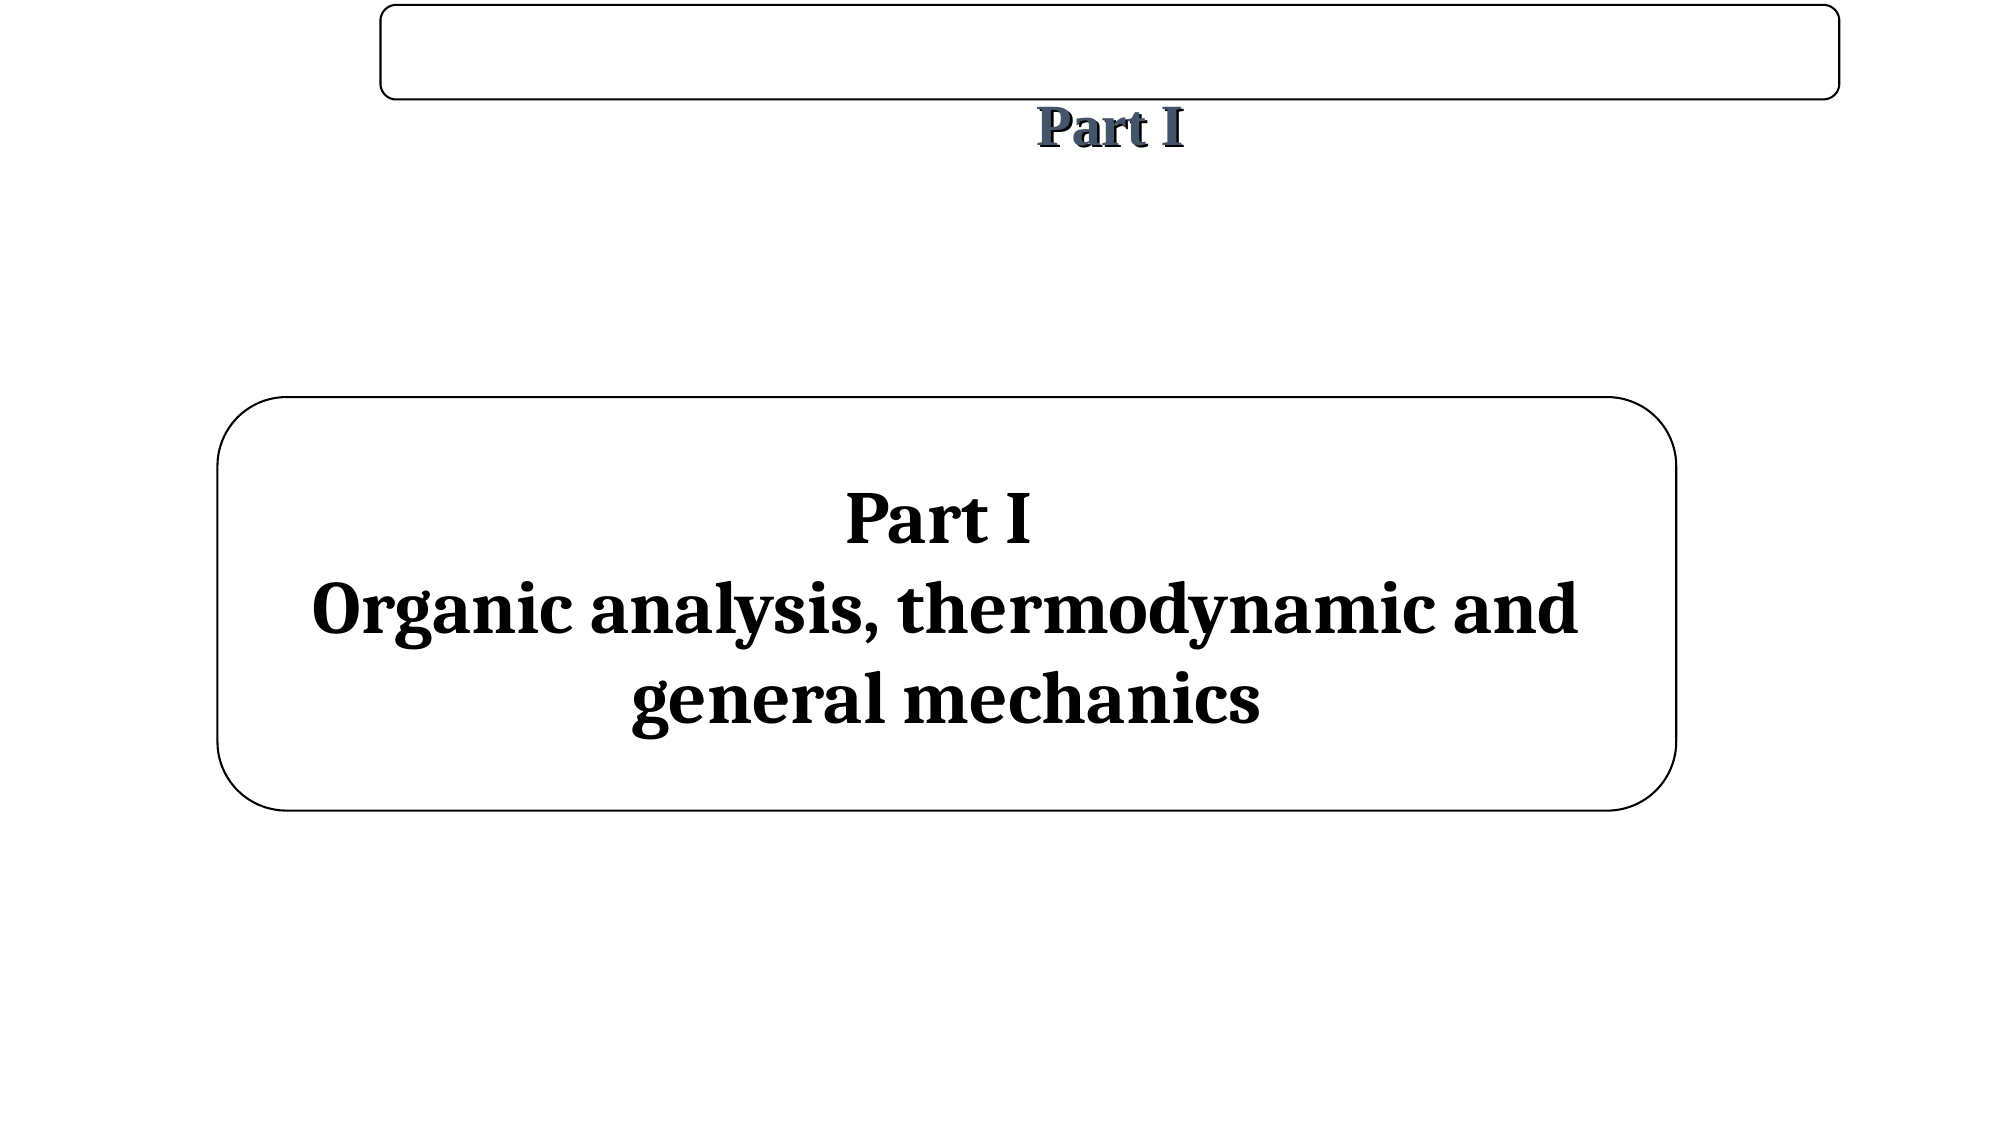

Part I
Part I
Organic analysis, thermodynamic and general mechanics